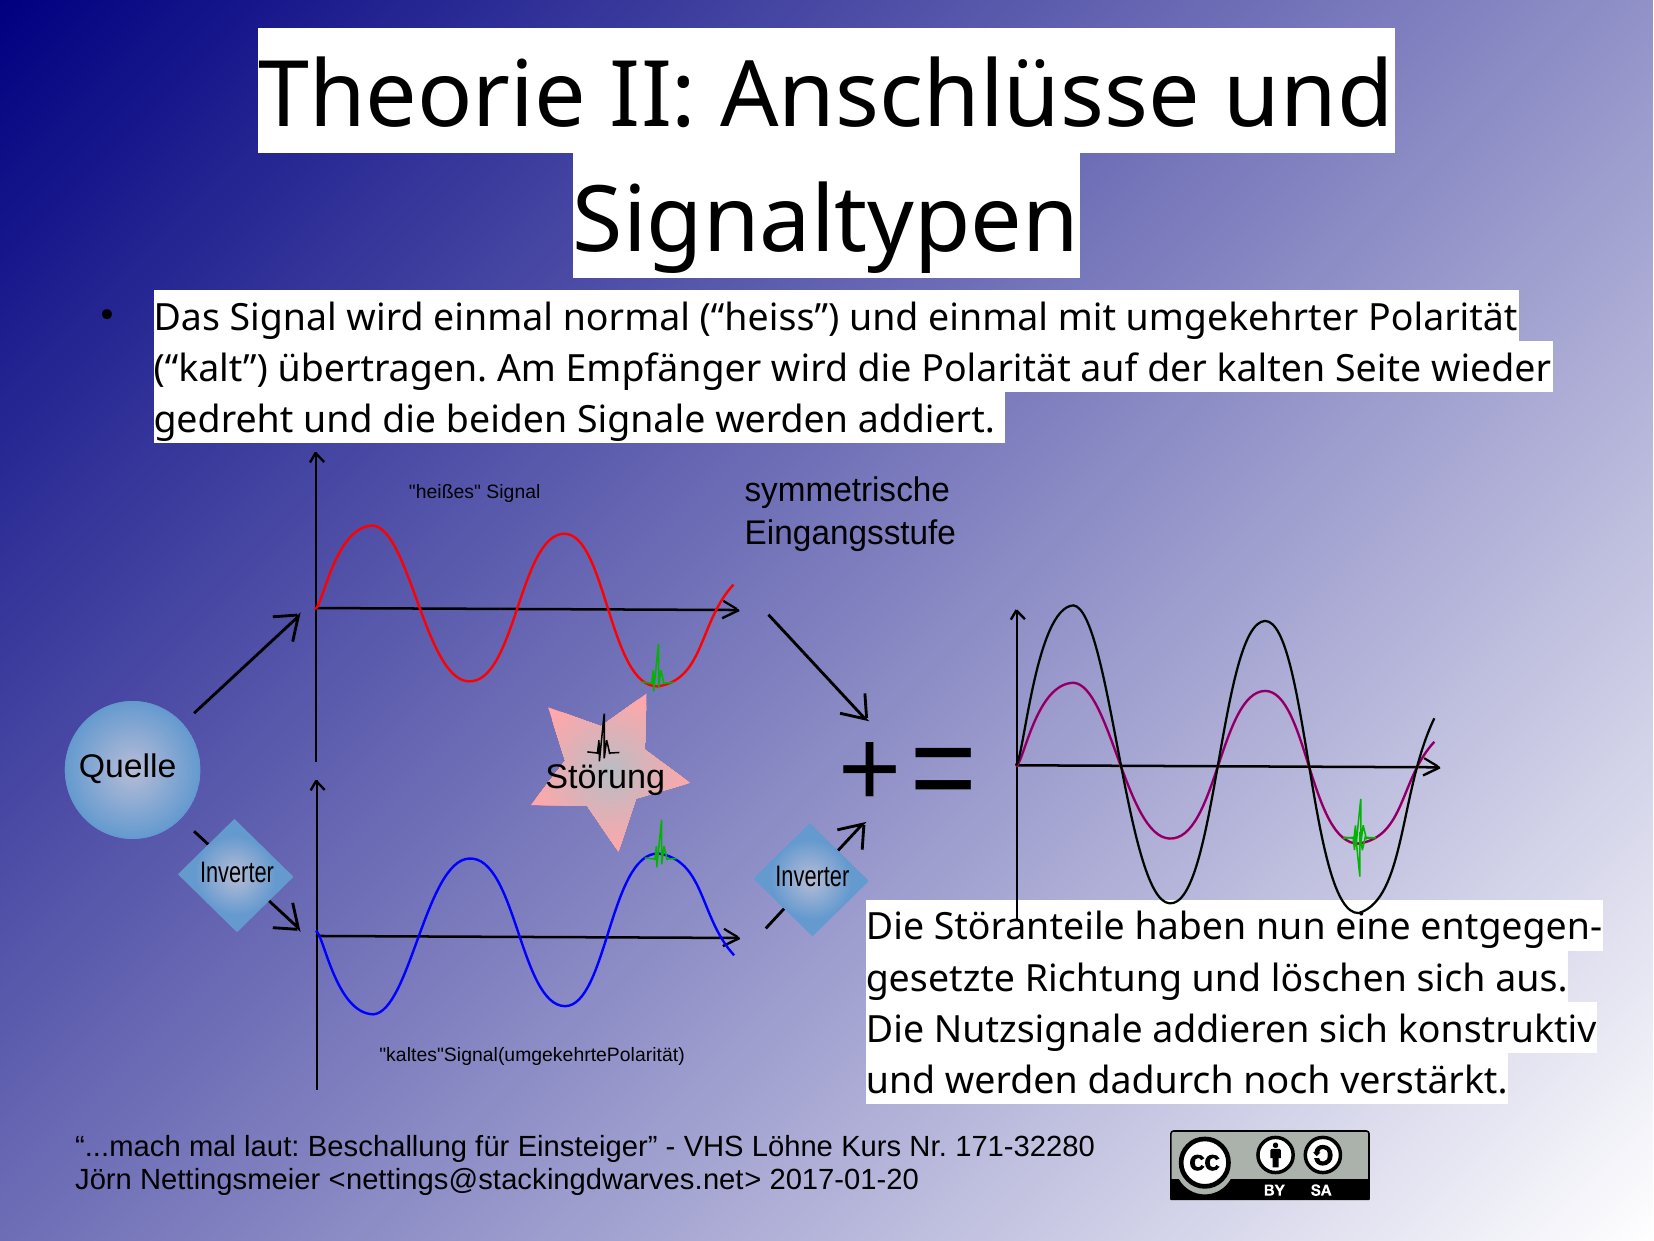

Theorie II: Anschlüsse und Signaltypen
Das Signal wird einmal normal (“heiss”) und einmal mit umgekehrter Polarität (“kalt”) übertragen. Am Empfänger wird die Polarität auf der kalten Seite wieder gedreht und die beiden Signale werden addiert.
# Die Störanteile haben nun eine entgegen-gesetzte Richtung und löschen sich aus. Die Nutzsignale addieren sich konstruktiv und werden dadurch noch verstärkt.